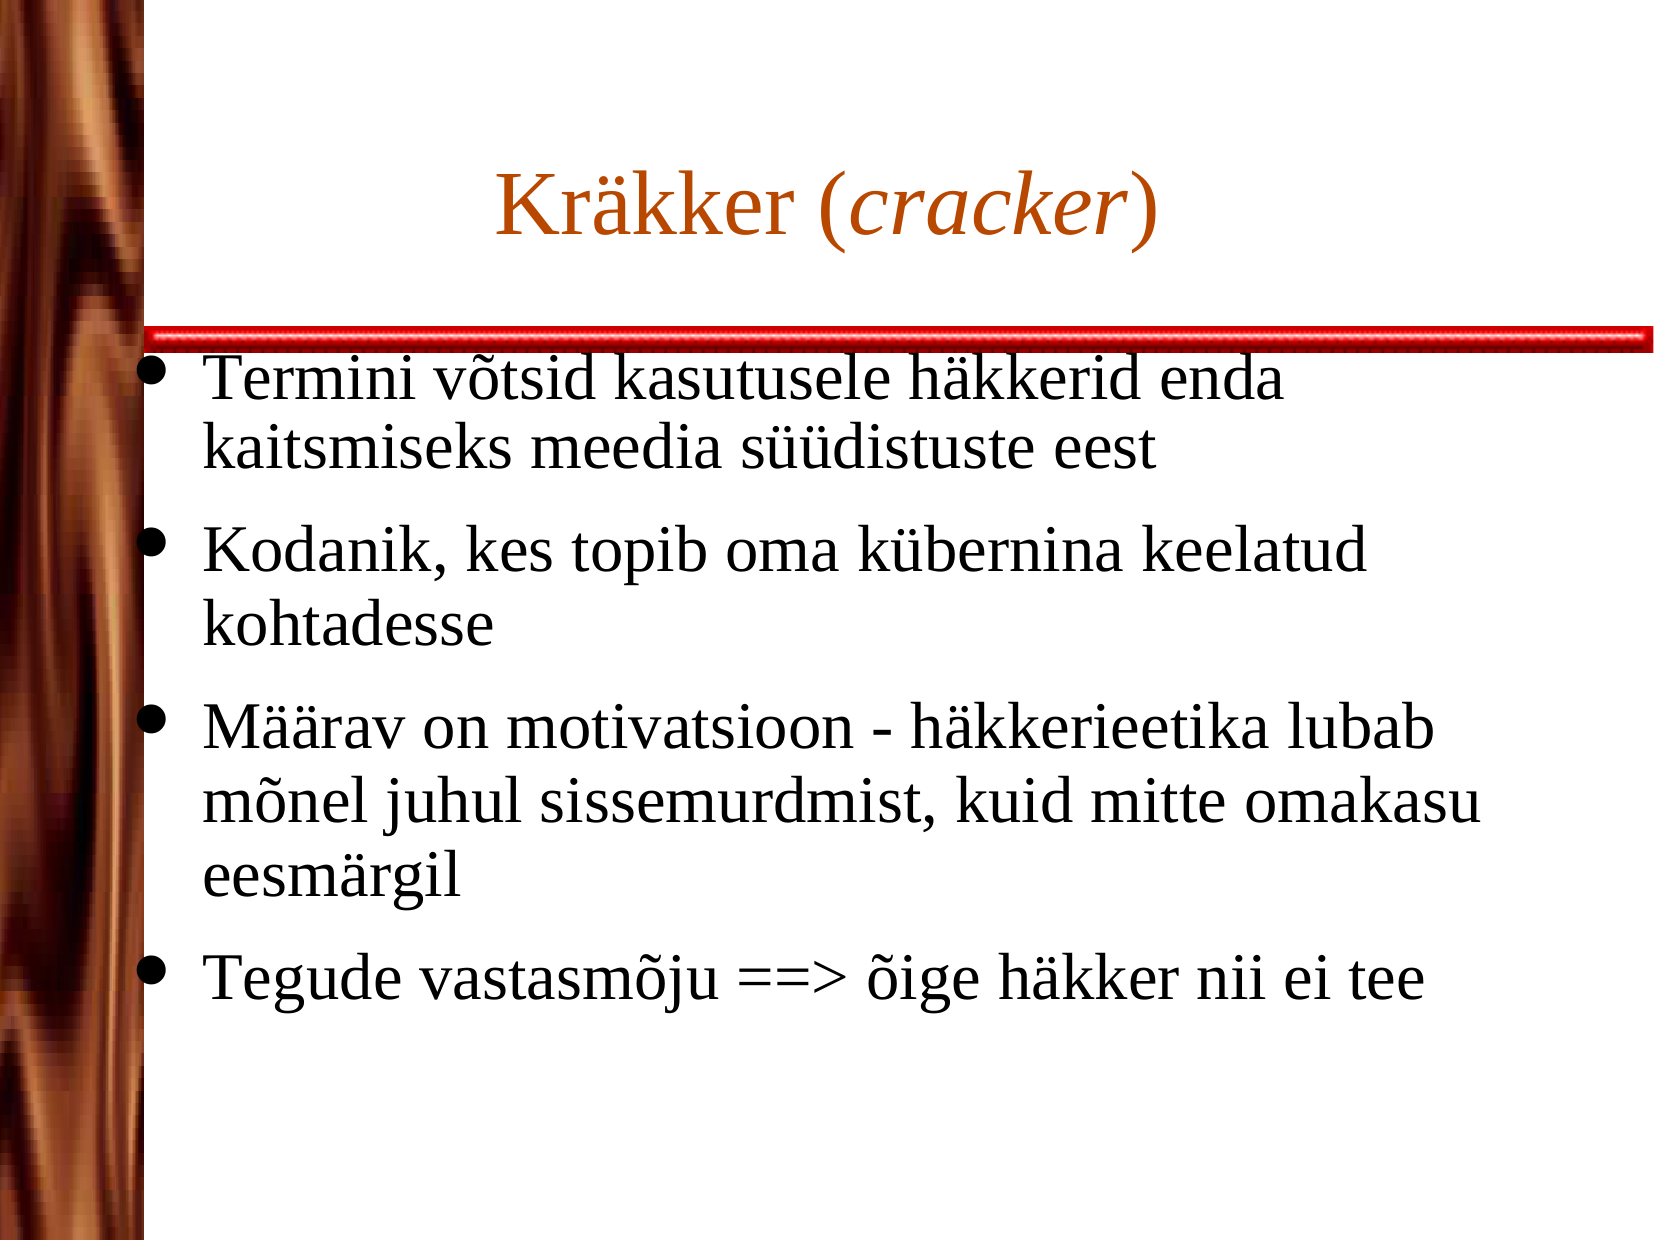

# Kräkker (cracker)
Termini võtsid kasutusele häkkerid enda kaitsmiseks meedia süüdistuste eest
Kodanik, kes topib oma kübernina keelatud kohtadesse
Määrav on motivatsioon - häkkerieetika lubab mõnel juhul sissemurdmist, kuid mitte omakasu eesmärgil
Tegude vastasmõju ==> õige häkker nii ei tee